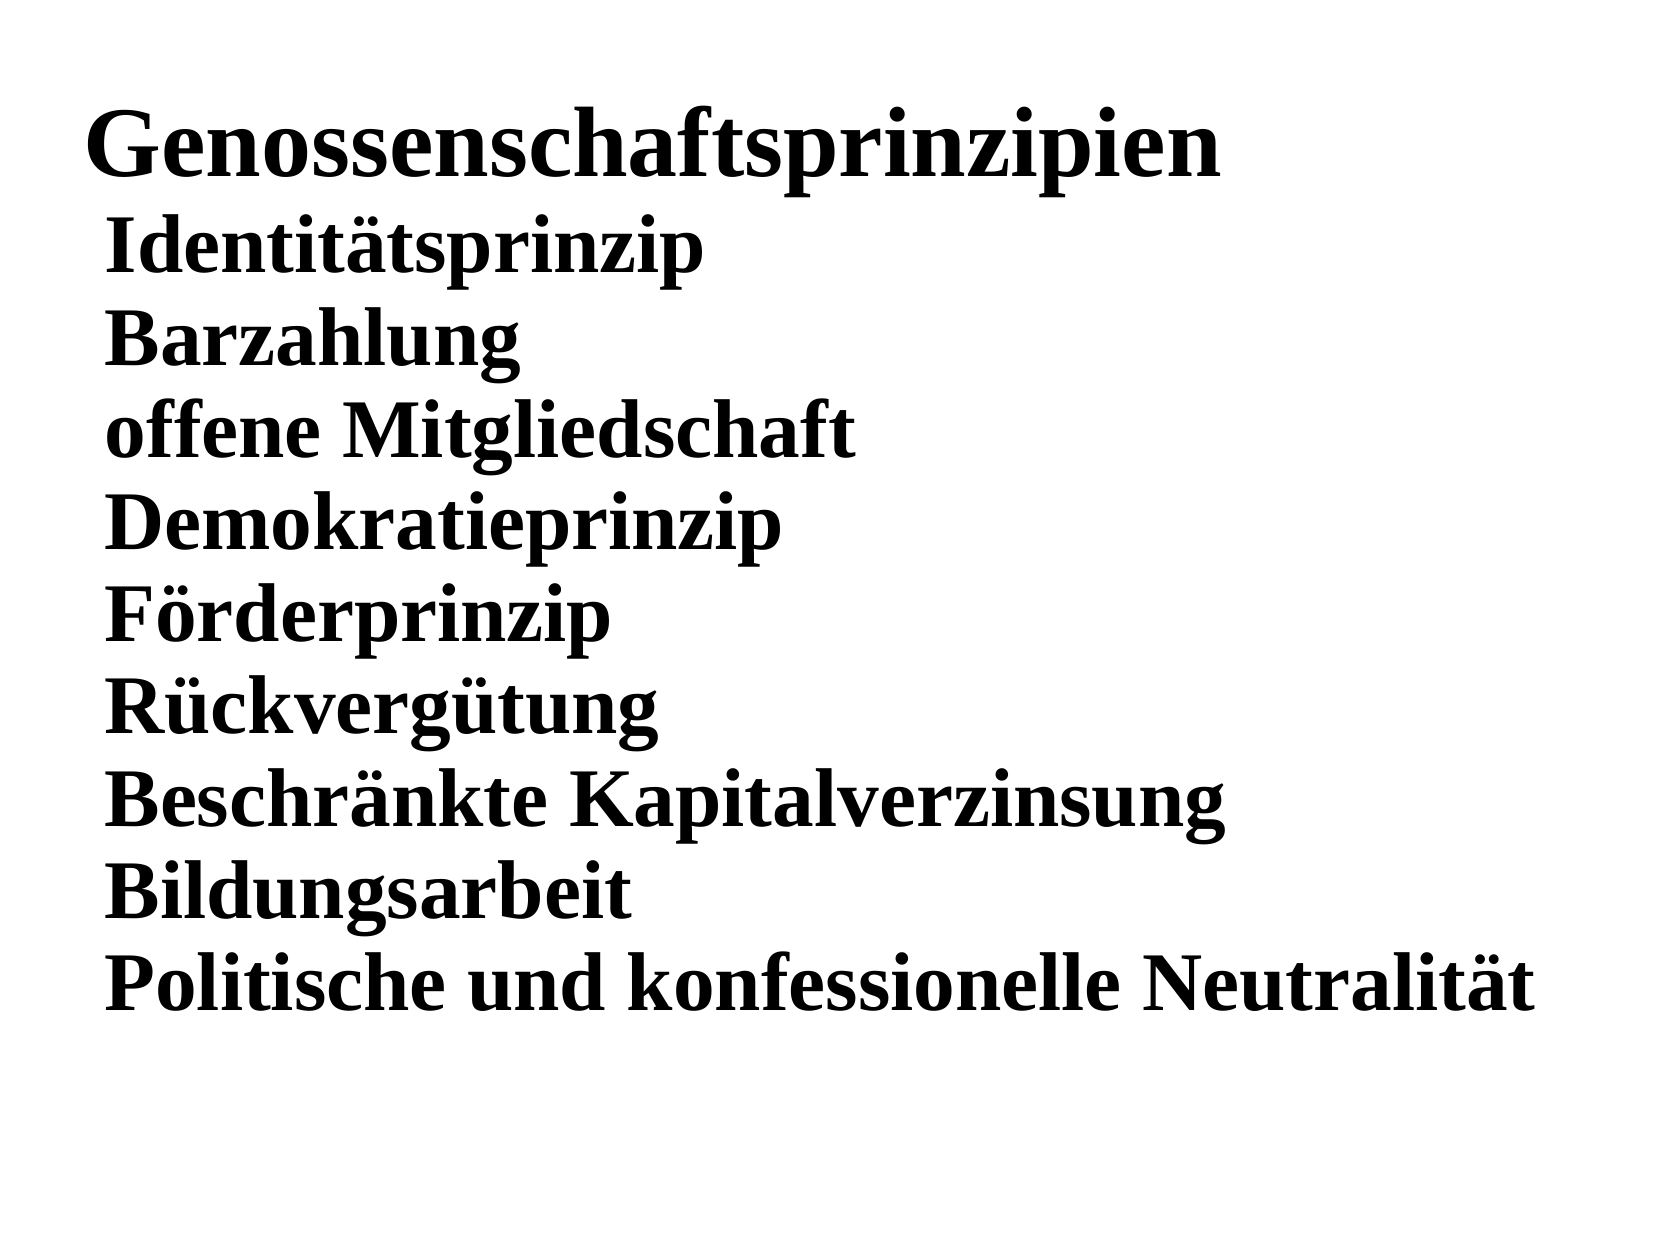

Genossenschaftsprinzipien
 Identitätsprinzip
 Barzahlung
 offene Mitgliedschaft
 Demokratieprinzip
 Förderprinzip
 Rückvergütung
 Beschränkte Kapitalverzinsung
 Bildungsarbeit
 Politische und konfessionelle Neutralität